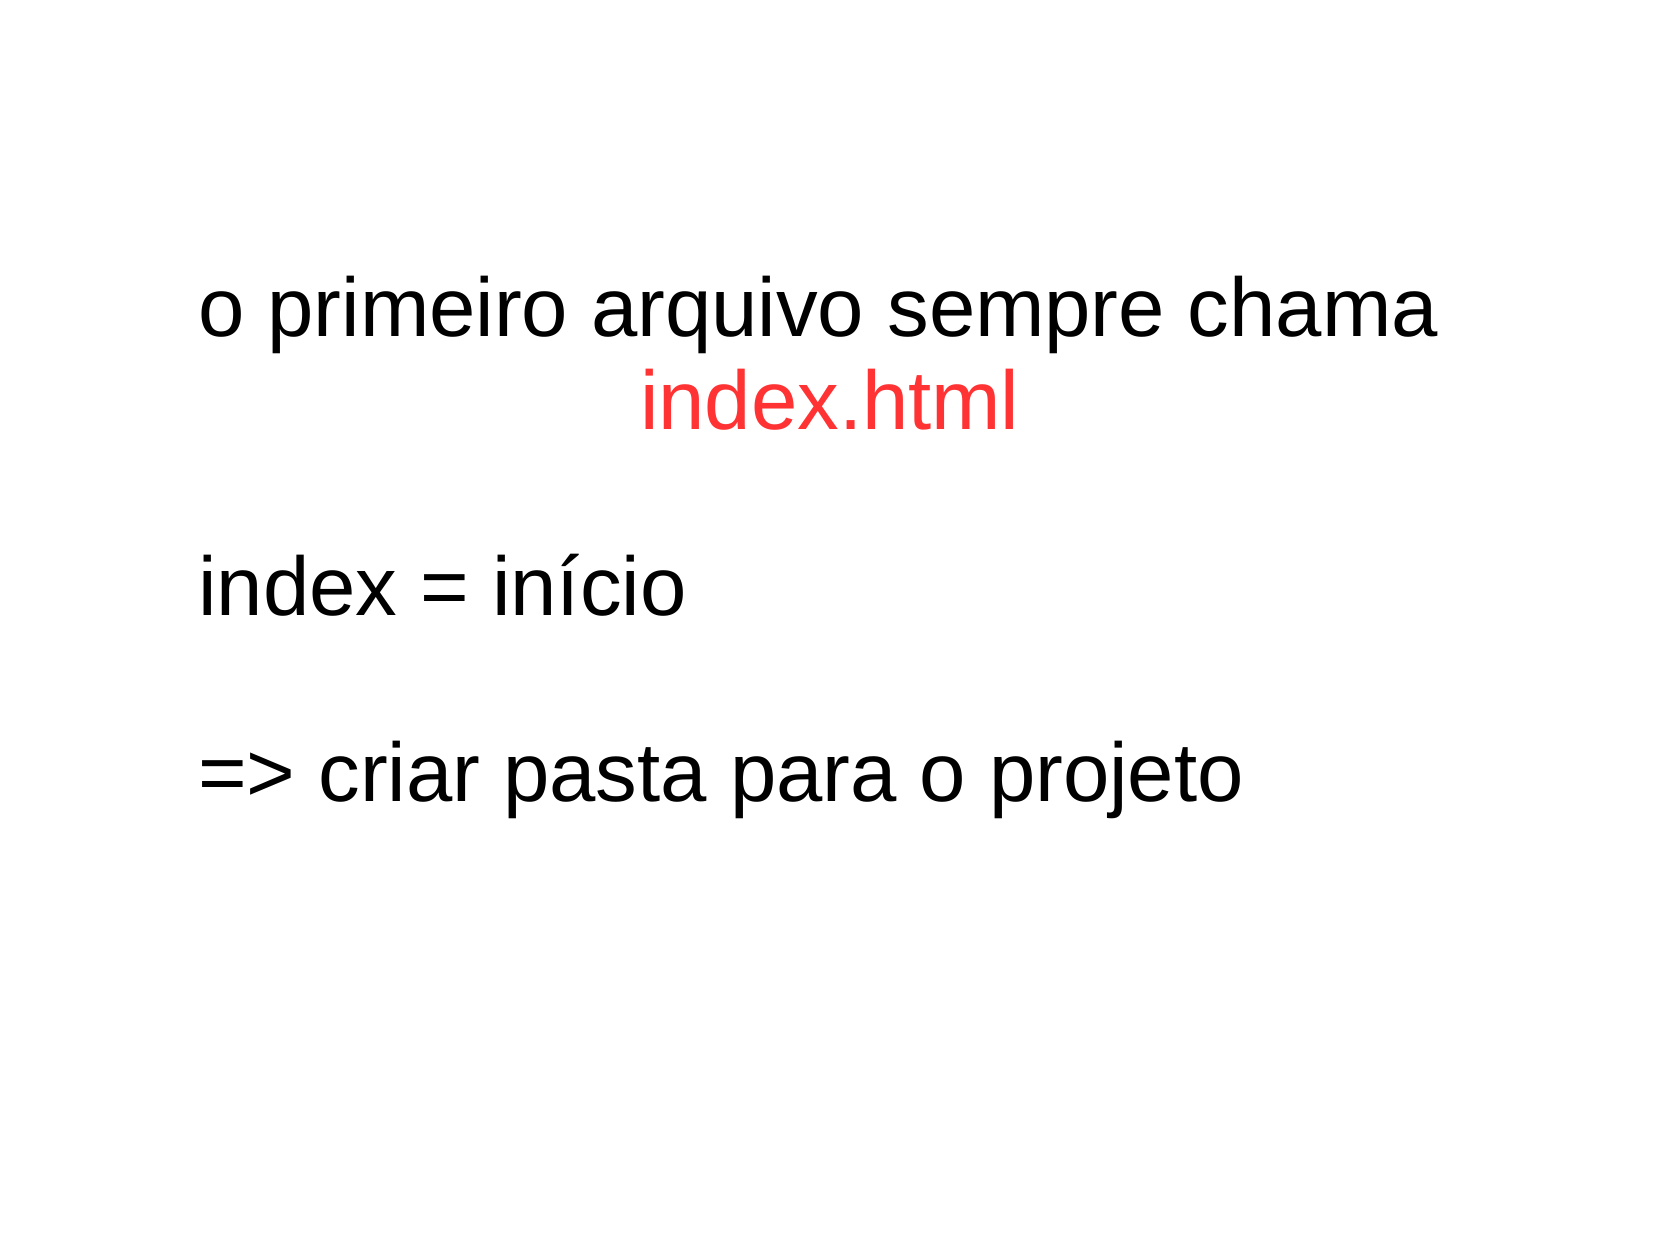

o primeiro arquivo sempre chama
index.html
index = início
=> criar pasta para o projeto